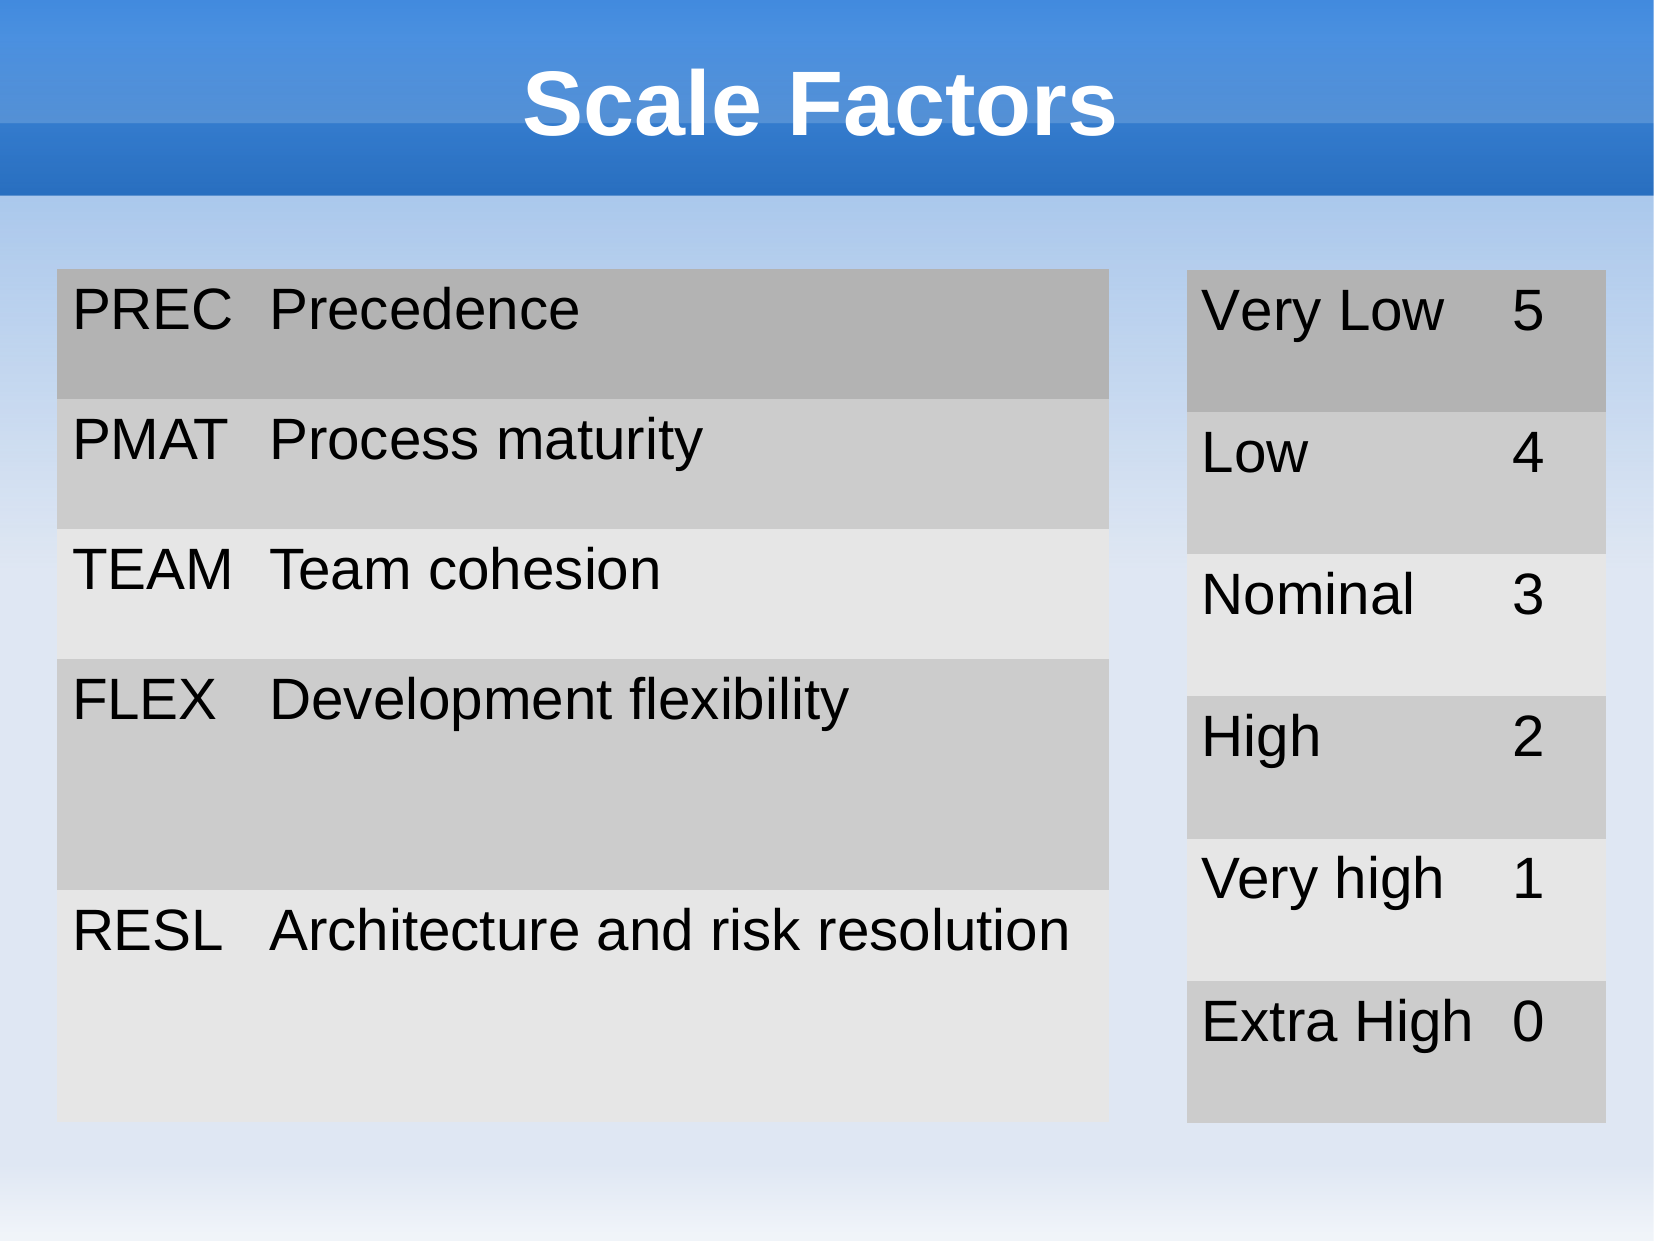

# Scale Factors
| PREC | Precedence |
| --- | --- |
| PMAT | Process maturity |
| TEAM | Team cohesion |
| FLEX | Development flexibility |
| RESL | Architecture and risk resolution |
| Very Low | 5 |
| --- | --- |
| Low | 4 |
| Nominal | 3 |
| High | 2 |
| Very high | 1 |
| Extra High | 0 |